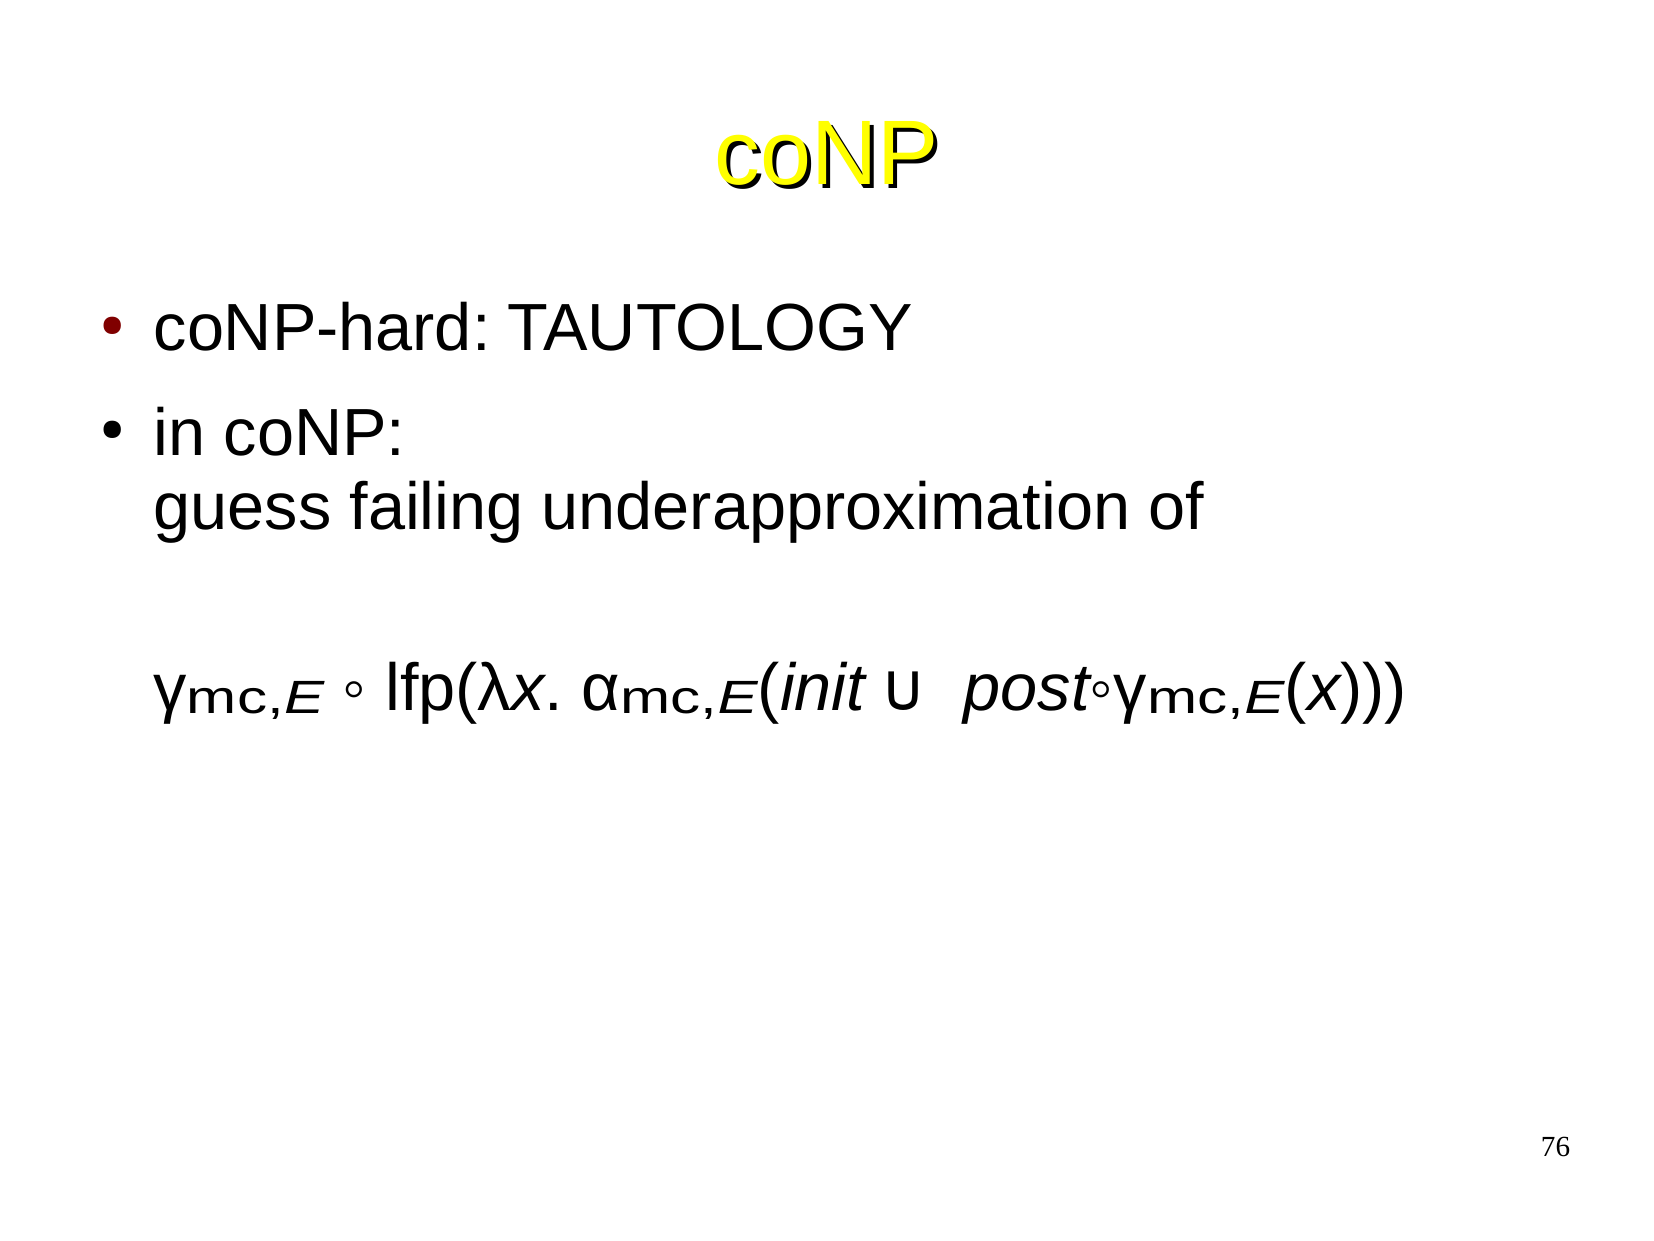

# coNP
coNP-hard: TAUTOLOGY
in coNP:
guess failing underapproximation of
γmc,E ◦ lfp(λx. αmc,E(init ∪ post◦γmc,E(x)))
76